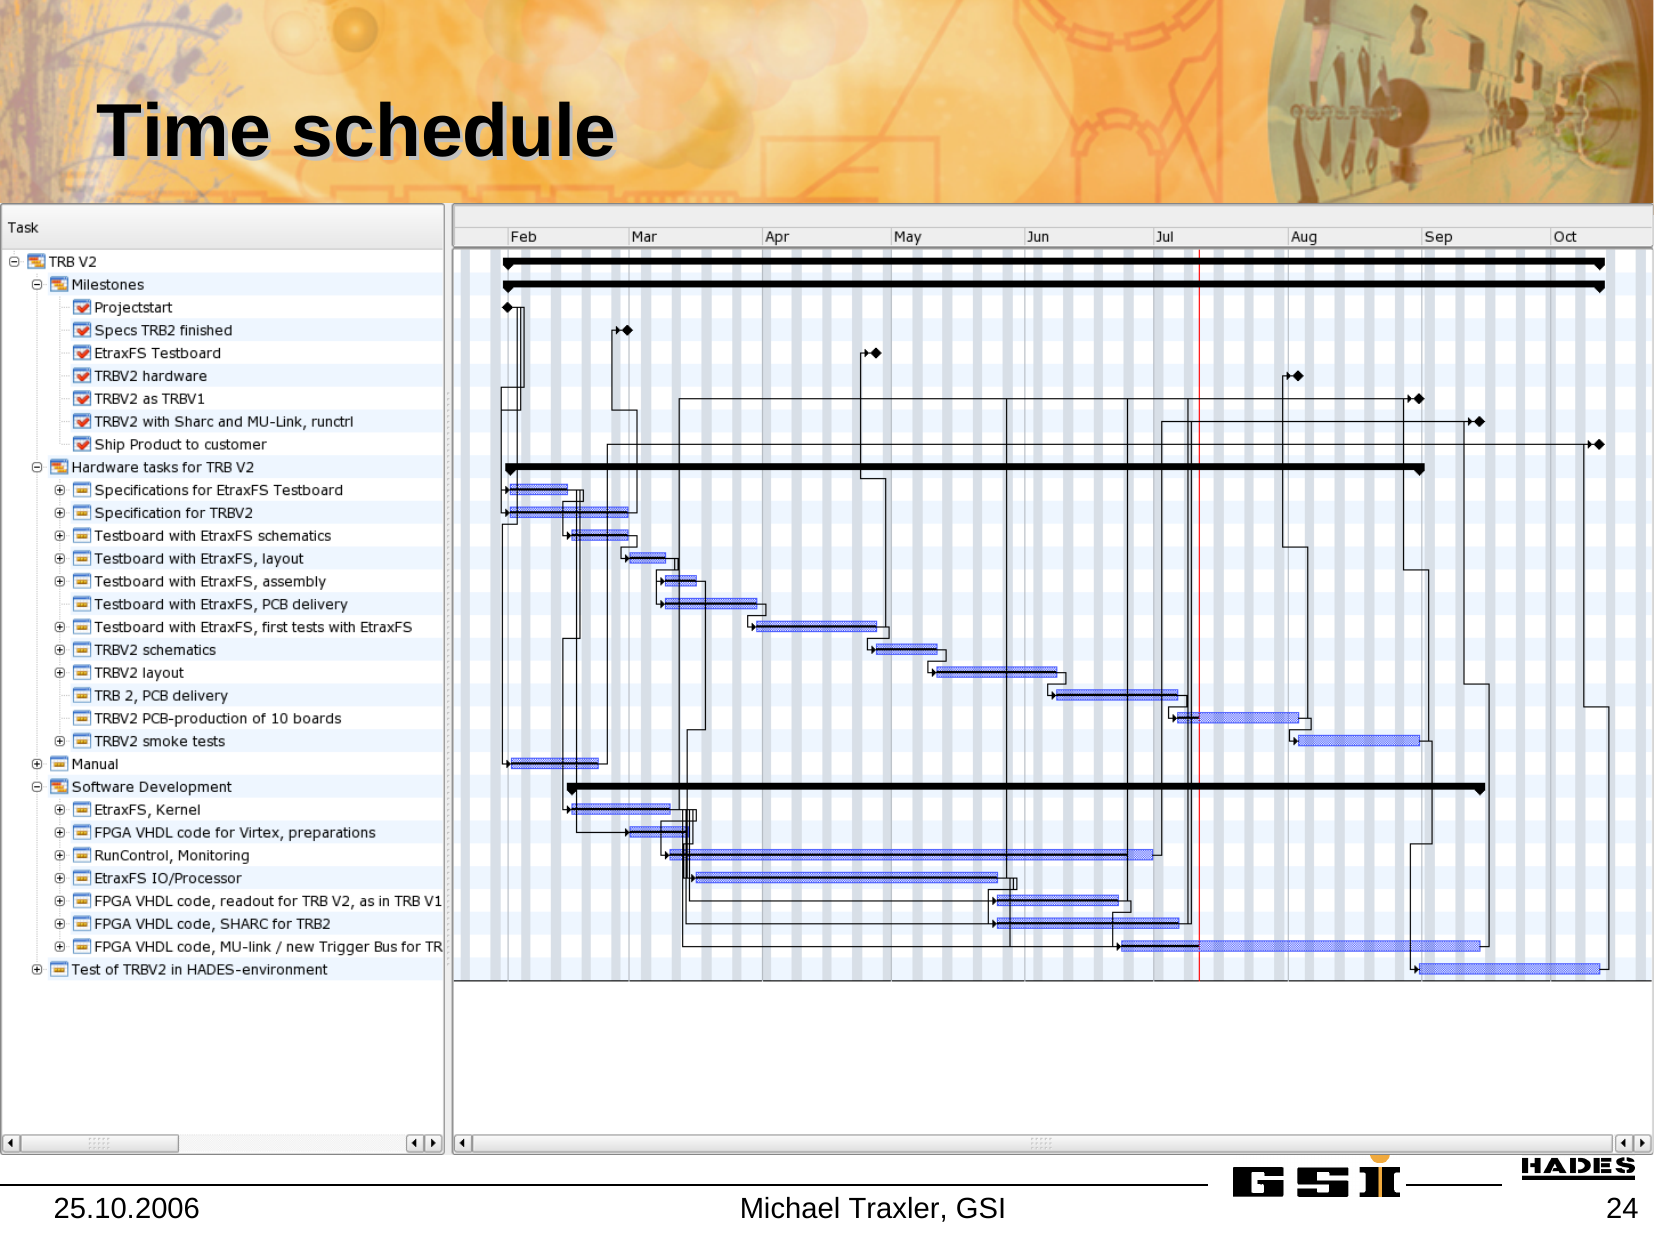

# Time schedule
25.10.2006
Michael Traxler, GSI
24